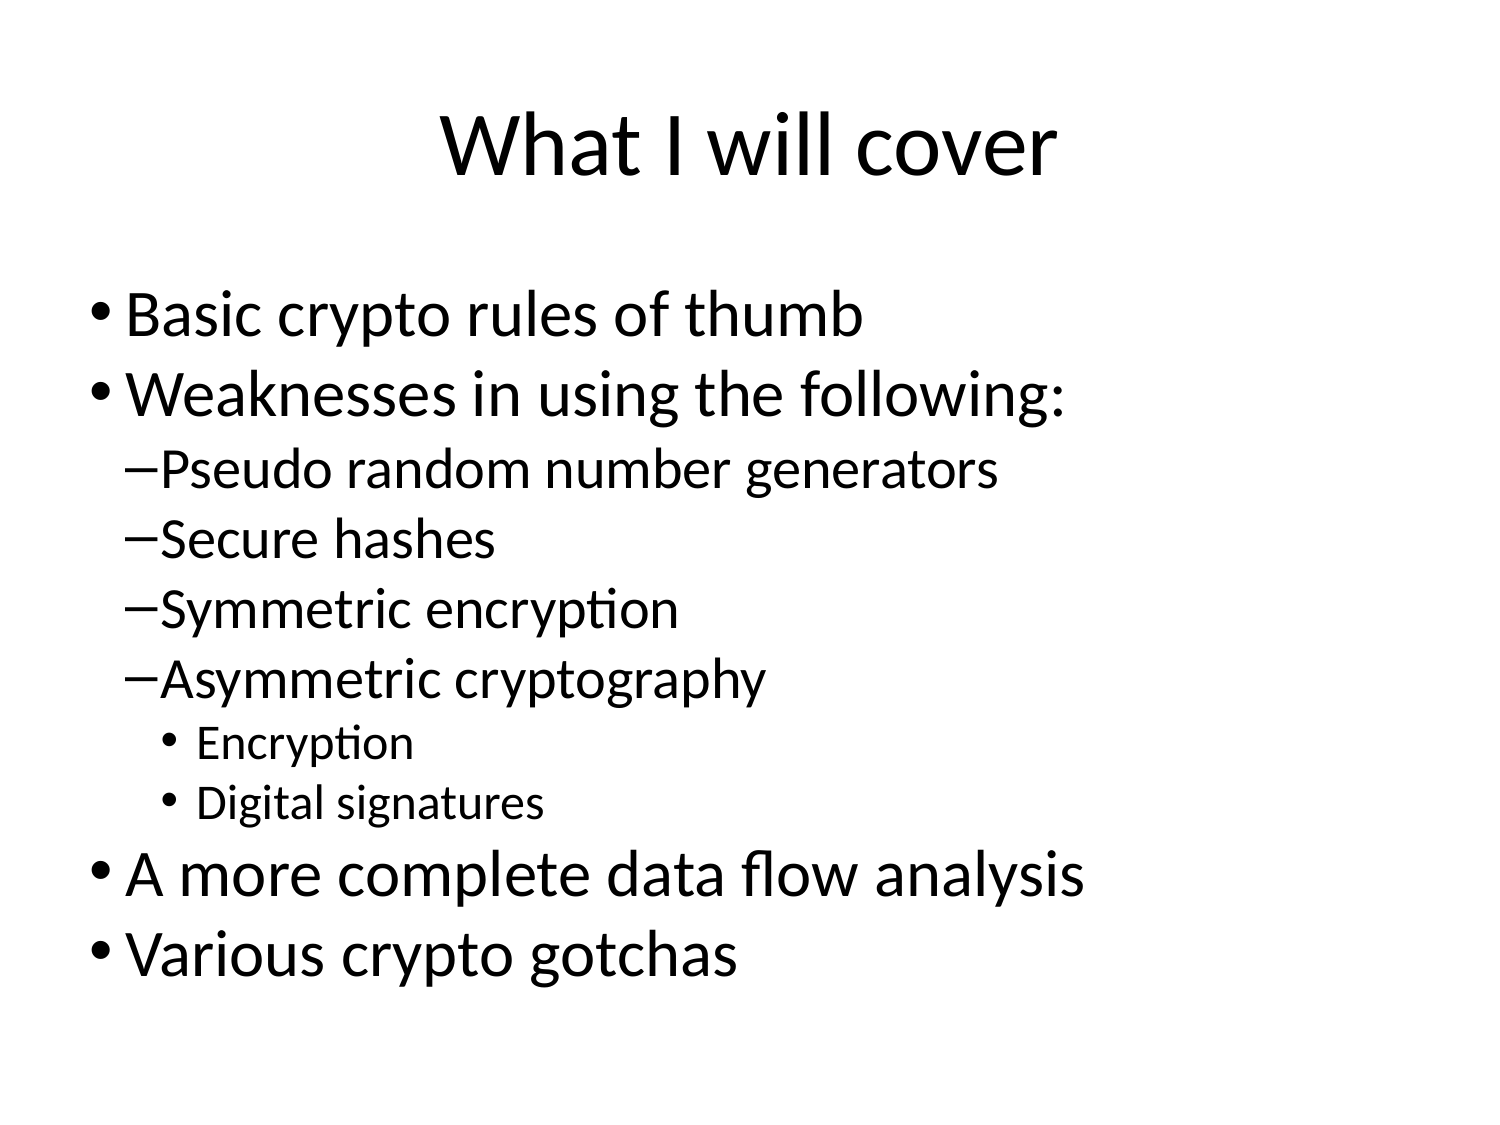

What I will cover
Basic crypto rules of thumb
Weaknesses in using the following:
Pseudo random number generators
Secure hashes
Symmetric encryption
Asymmetric cryptography
Encryption
Digital signatures
A more complete data flow analysis
Various crypto gotchas